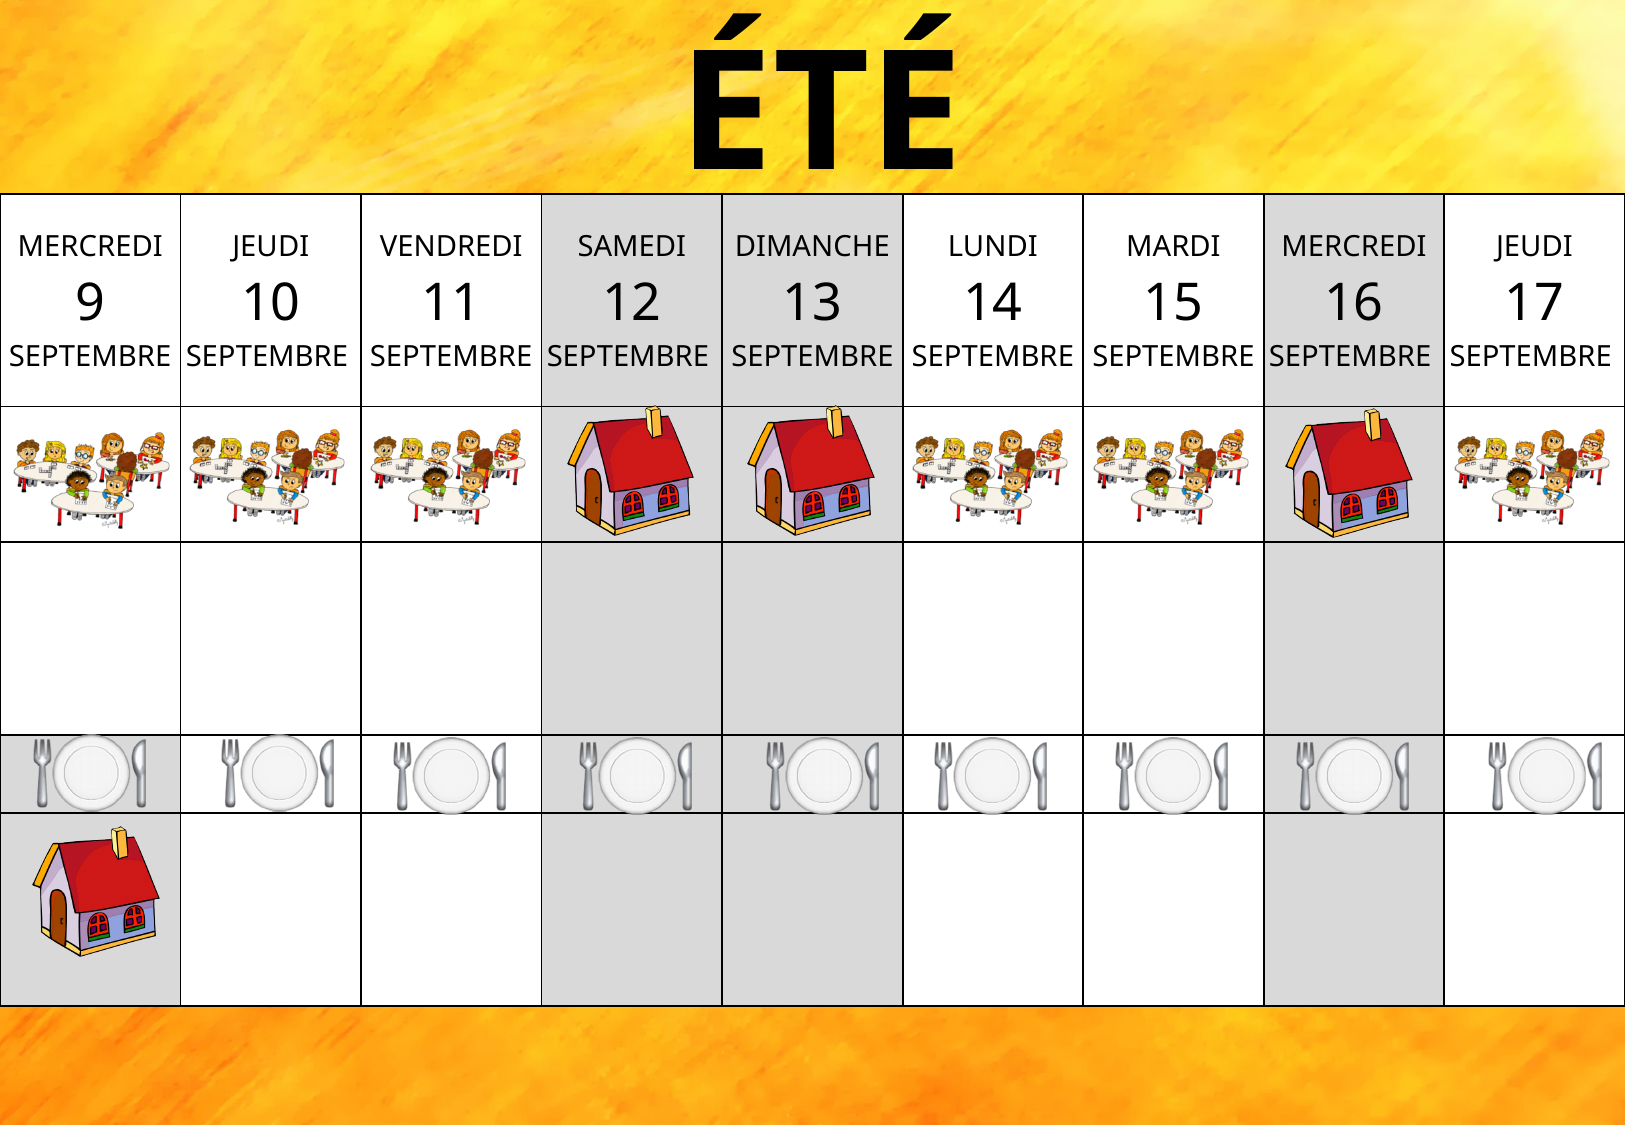

ÉTÉ
| MERCREDI 9 SEPTEMBRE | JEUDI 10 SEPTEMBRE | VENDREDI 11 SEPTEMBRE | SAMEDI 12 SEPTEMBRE | DIMANCHE 13 SEPTEMBRE | LUNDI 14 SEPTEMBRE | MARDI 15 SEPTEMBRE | MERCREDI 16 SEPTEMBRE | JEUDI 17 SEPTEMBRE |
| --- | --- | --- | --- | --- | --- | --- | --- | --- |
| | | | | | | | | |
| | | | | | | | | |
| | | | | | | | | |
| | | | | | | | | |